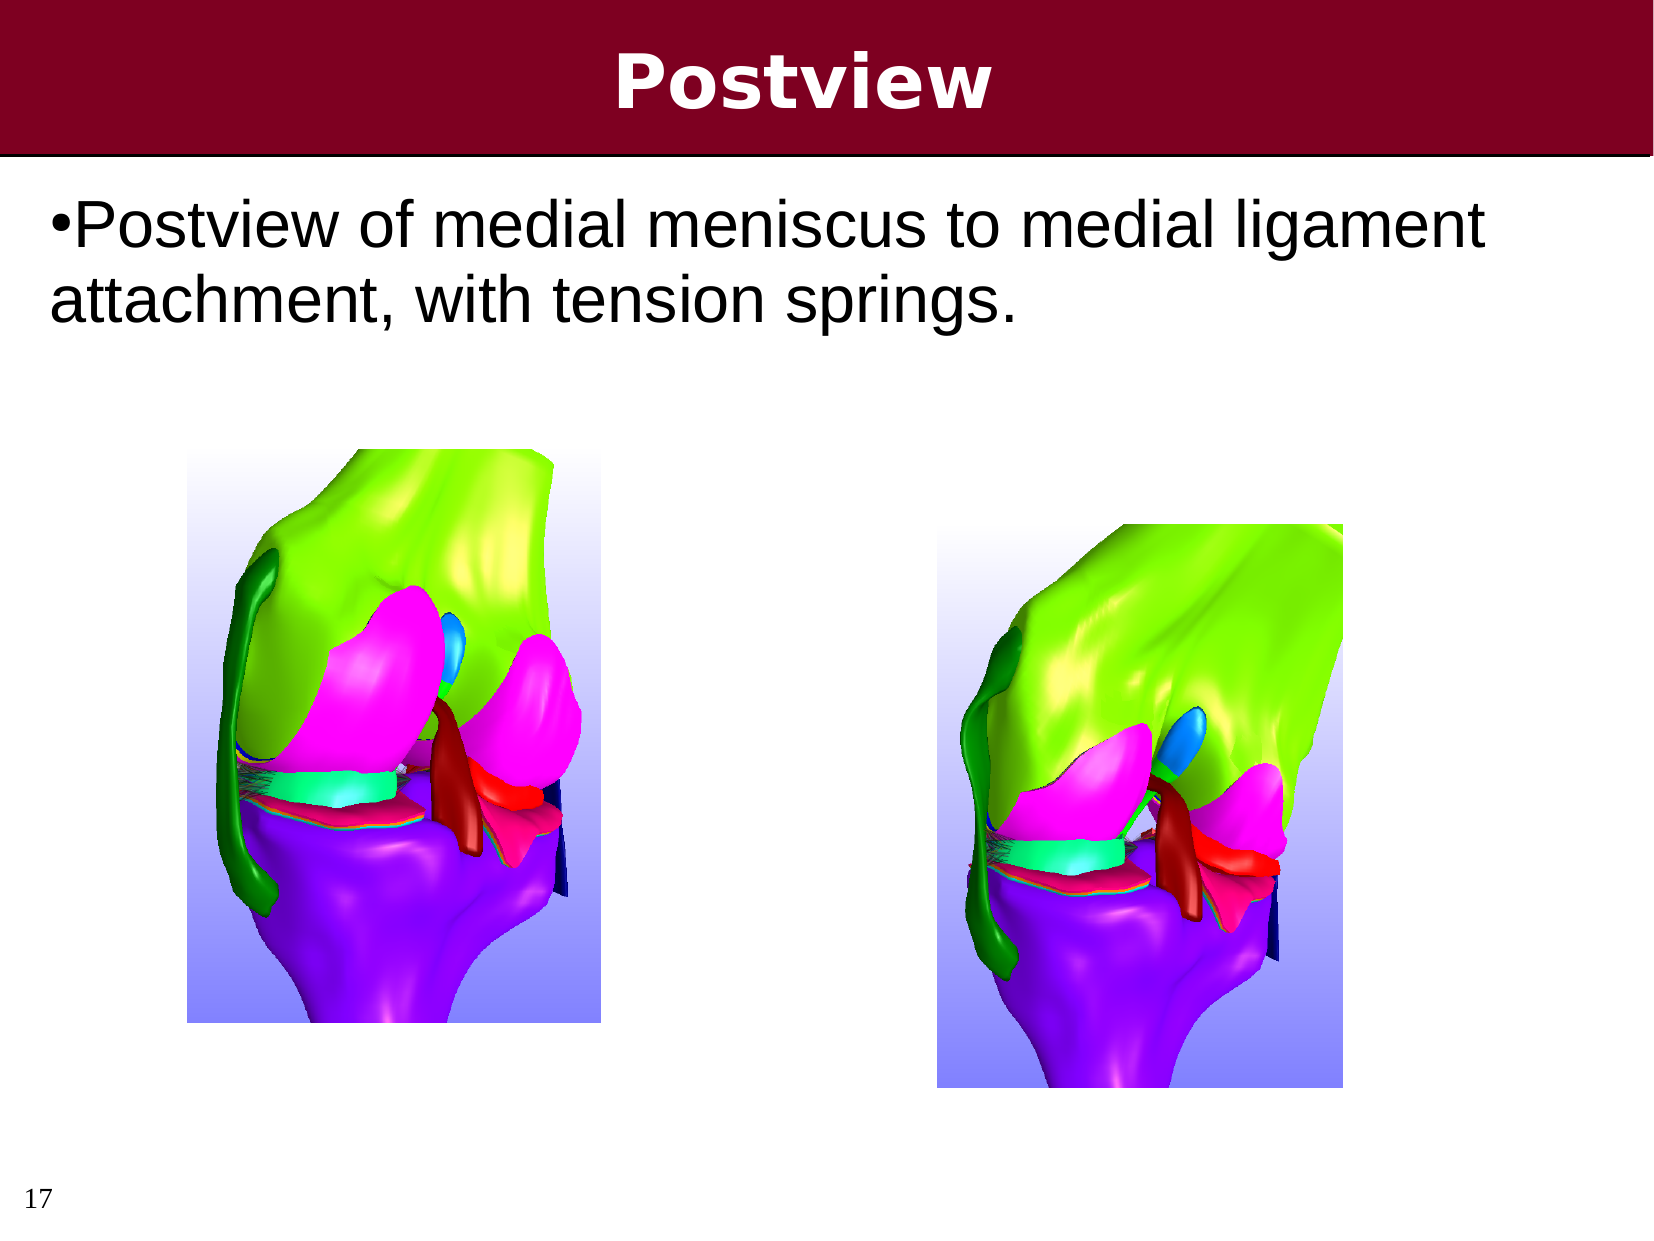

Postview
# Postview of medial meniscus to medial ligament attachment, with tension springs.